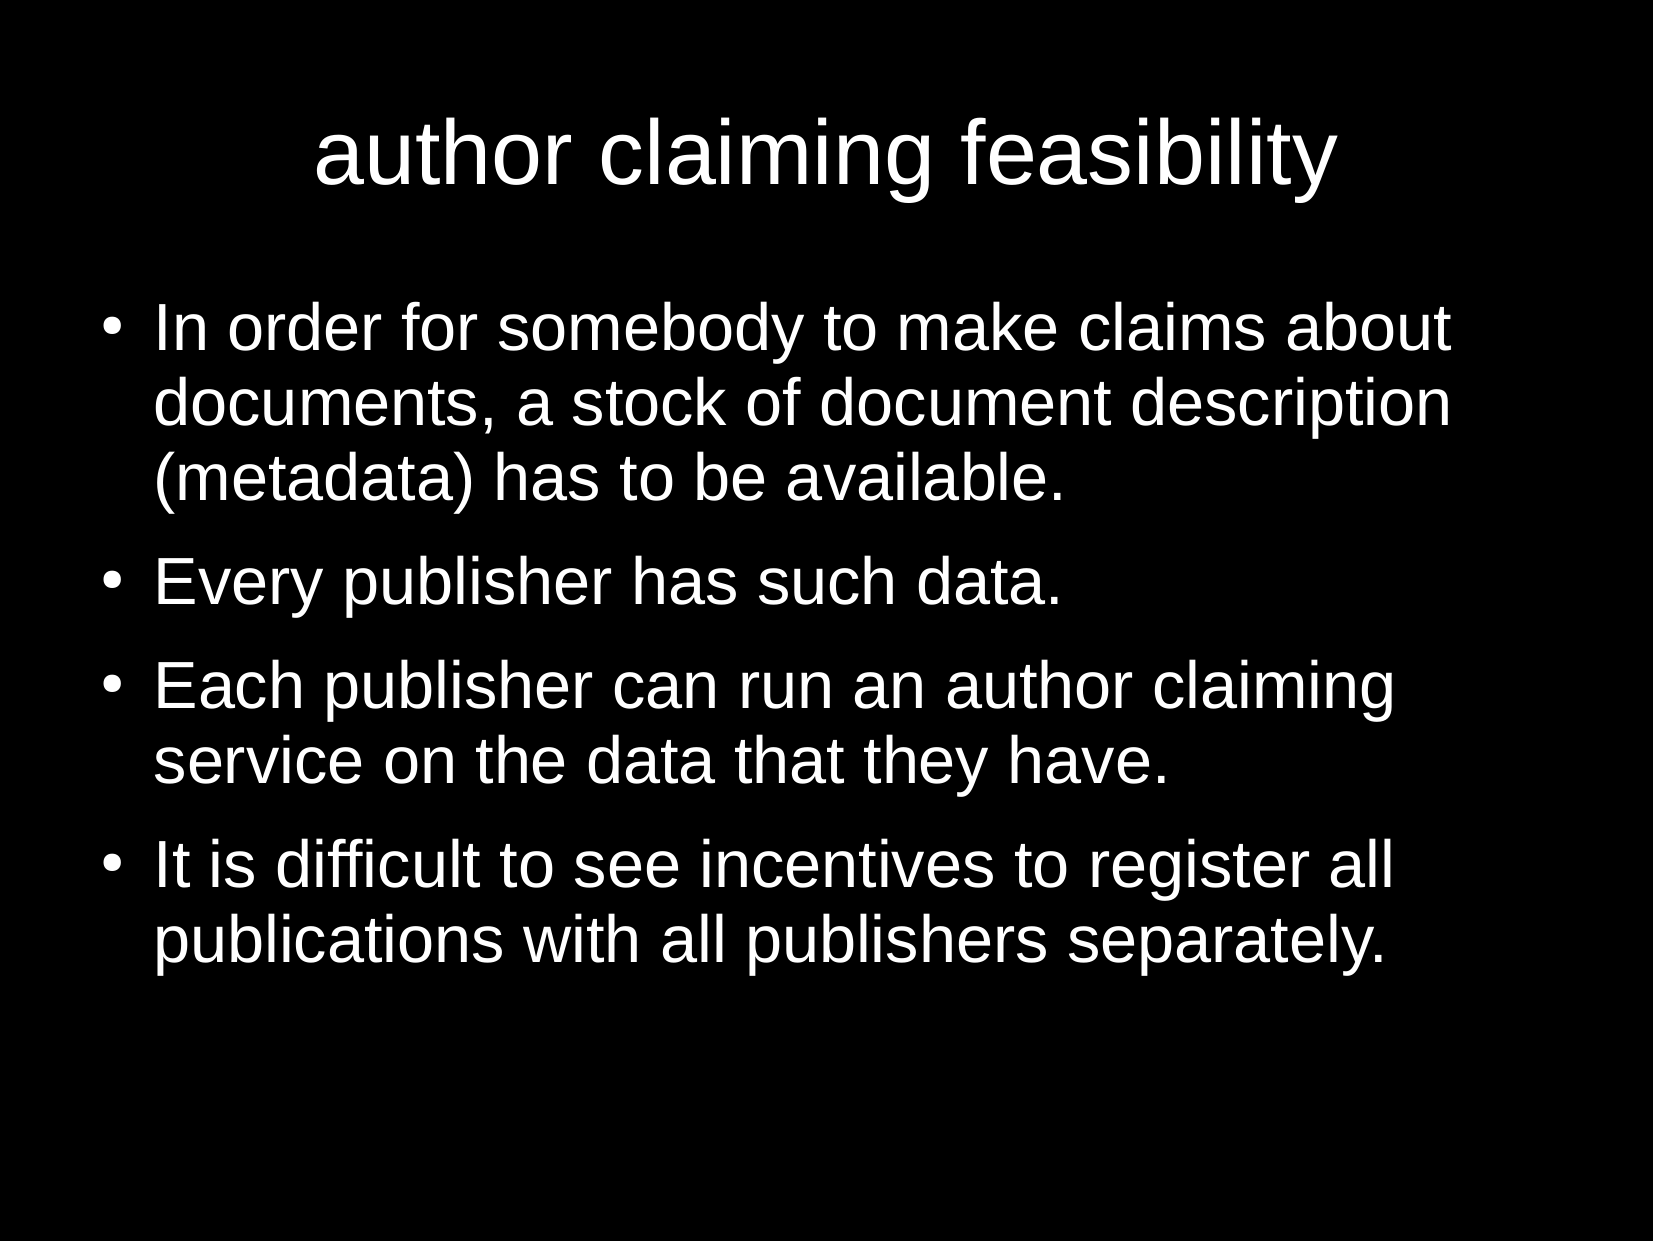

# author claiming feasibility
In order for somebody to make claims about documents, a stock of document description (metadata) has to be available.
Every publisher has such data.
Each publisher can run an author claiming service on the data that they have.
It is difficult to see incentives to register all publications with all publishers separately.